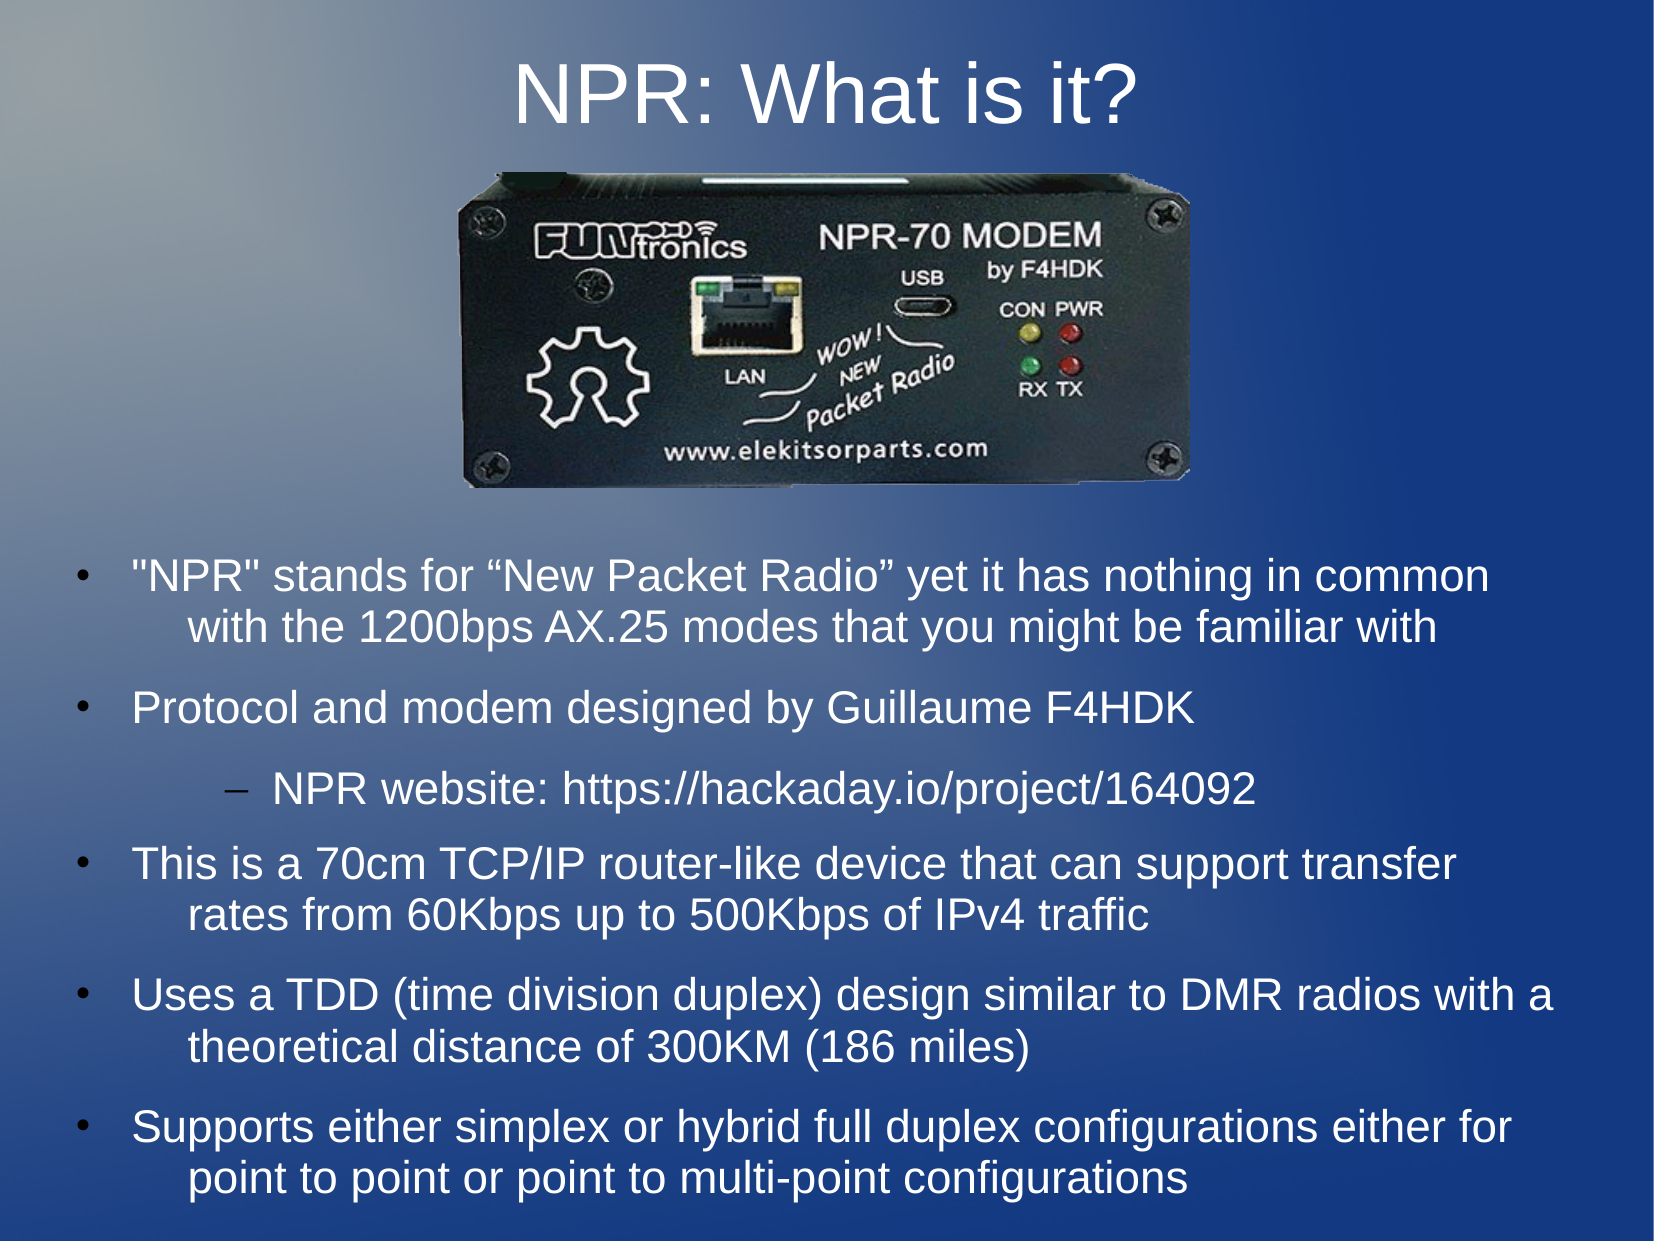

# NPR: What is it?
"NPR" stands for “New Packet Radio” yet it has nothing in common with the 1200bps AX.25 modes that you might be familiar with
Protocol and modem designed by Guillaume F4HDK
NPR website: https://hackaday.io/project/164092
This is a 70cm TCP/IP router-like device that can support transfer rates from 60Kbps up to 500Kbps of IPv4 traffic
Uses a TDD (time division duplex) design similar to DMR radios with a theoretical distance of 300KM (186 miles)
Supports either simplex or hybrid full duplex configurations either for point to point or point to multi-point configurations